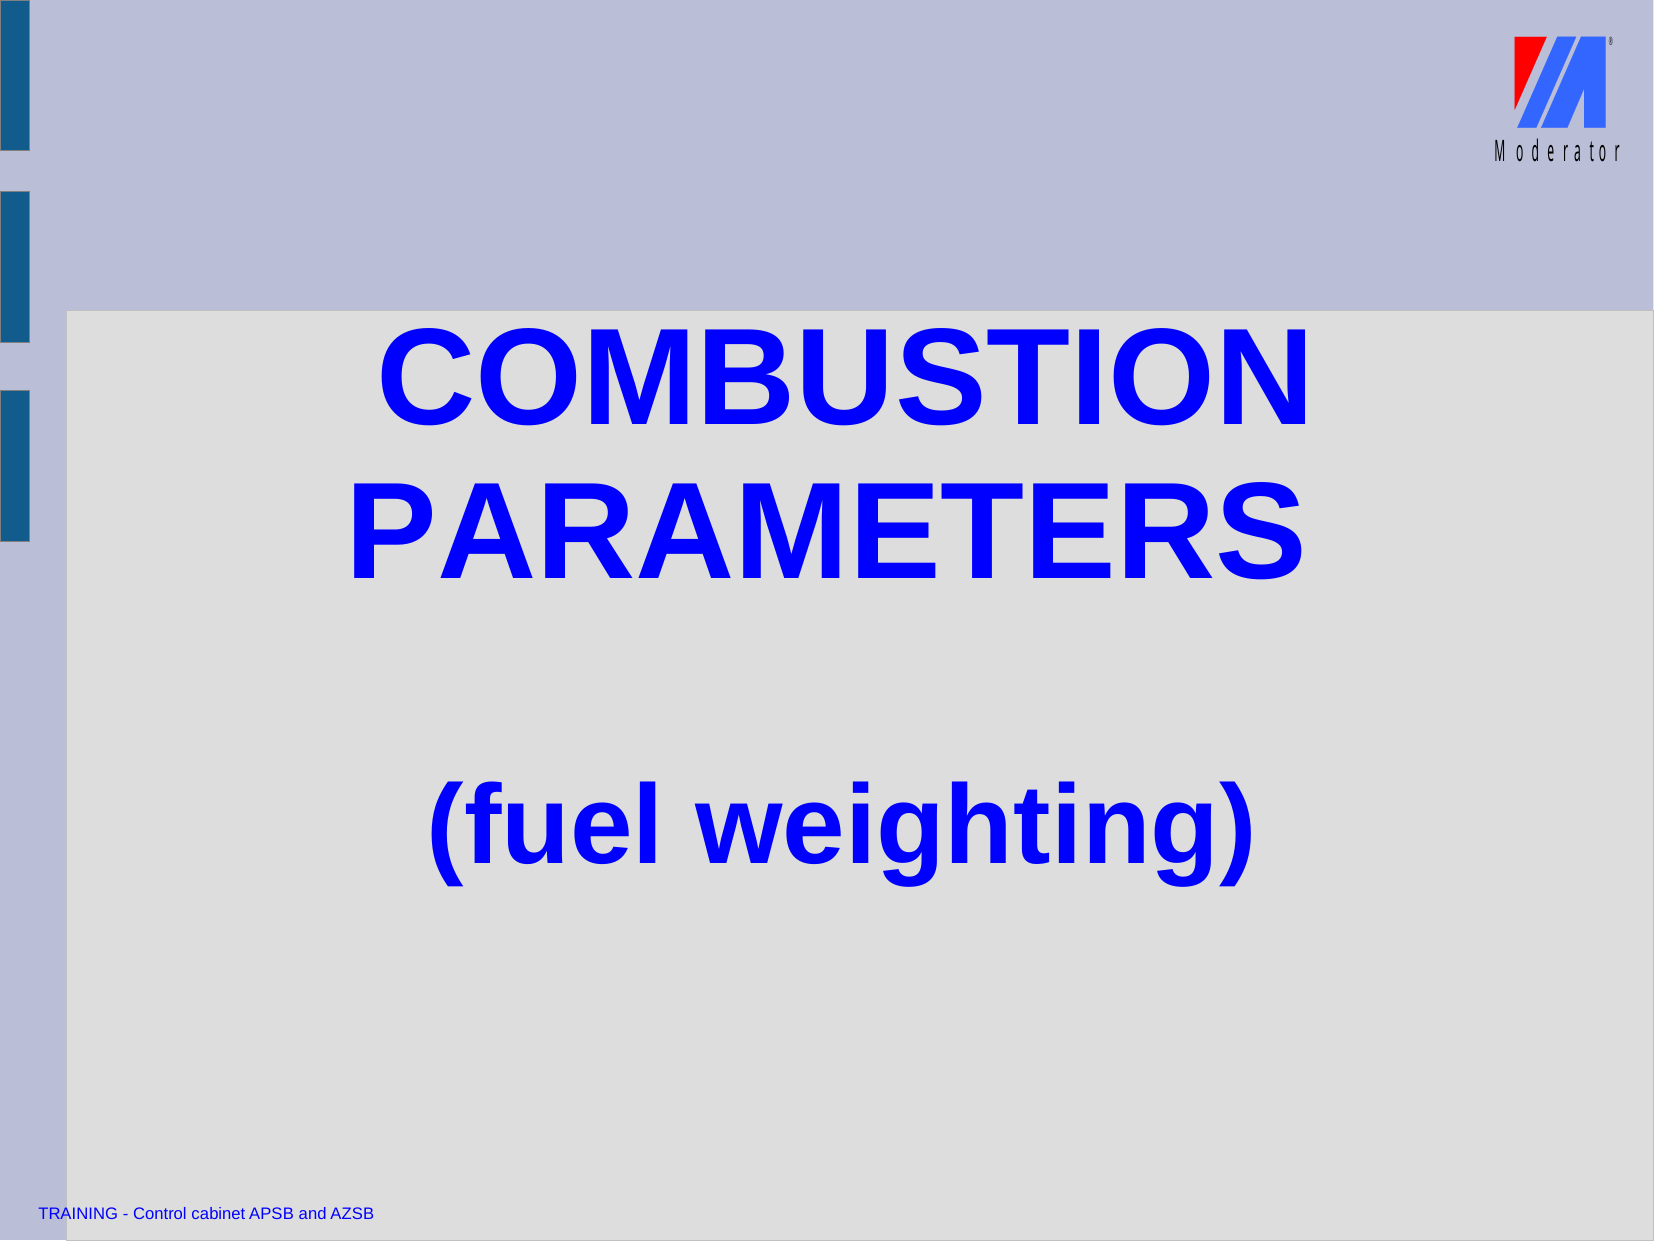

# COMBUSTION PARAMETERS (fuel weighting)
TRAINING - Control cabinet APSB and AZSB